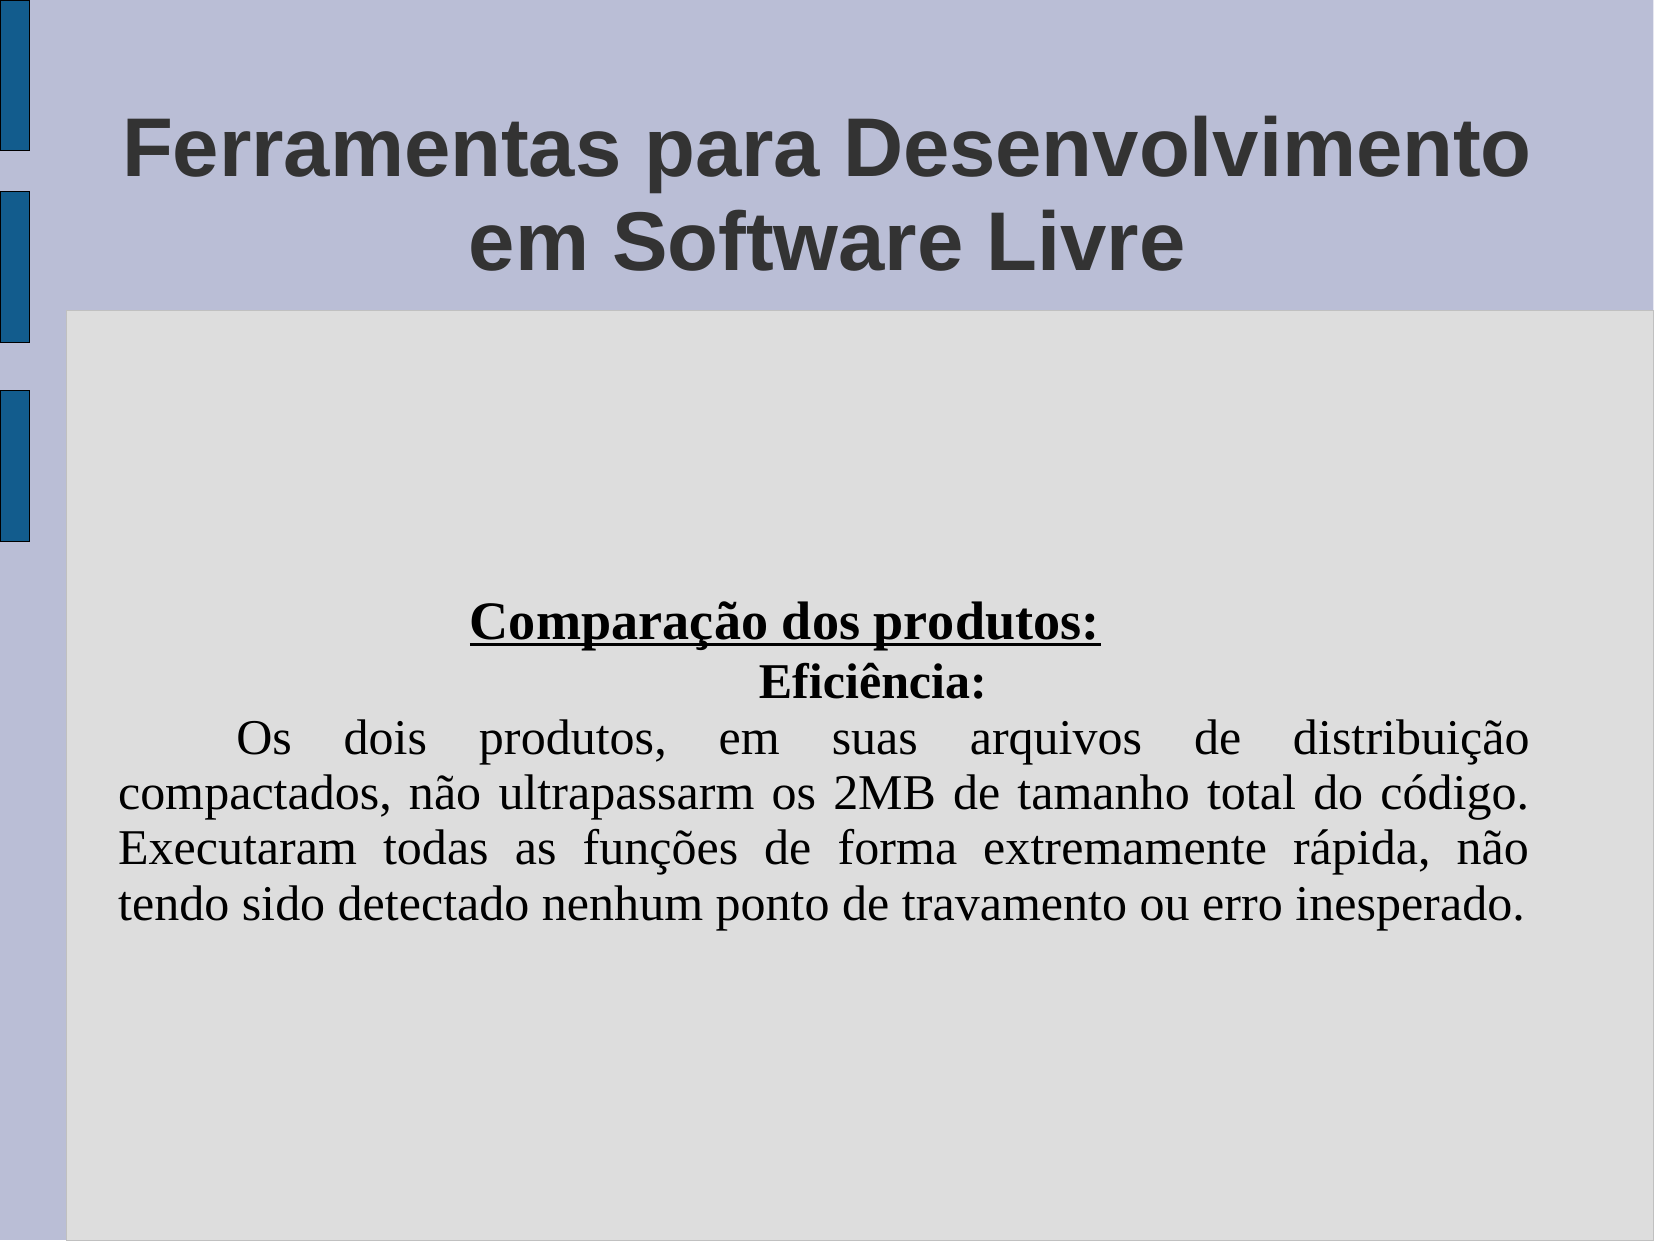

# Ferramentas para Desenvolvimento em Software Livre
Comparação dos produtos:
 Eficiência:
	Os dois produtos, em suas arquivos de distribuição compactados, não ultrapassarm os 2MB de tamanho total do código. Executaram todas as funções de forma extremamente rápida, não tendo sido detectado nenhum ponto de travamento ou erro inesperado.